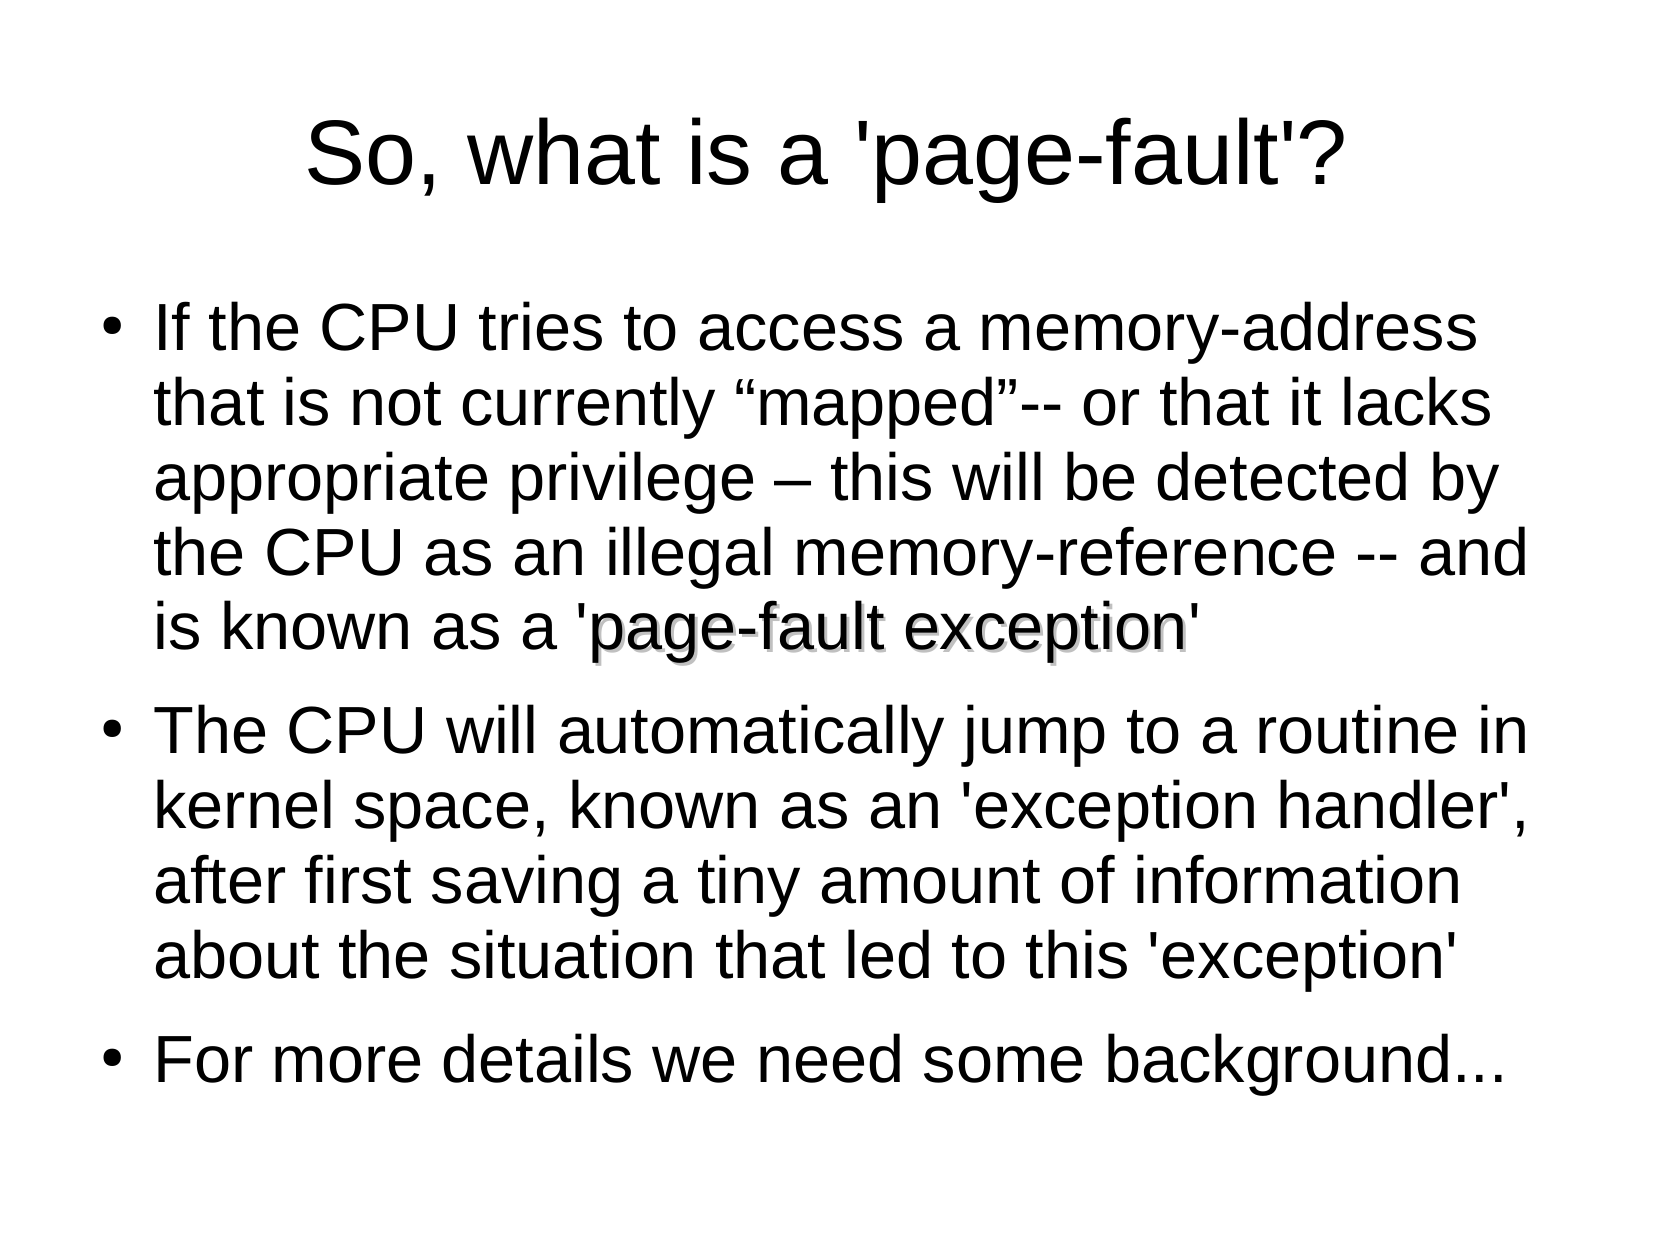

# So, what is a 'page-fault'?
If the CPU tries to access a memory-address that is not currently “mapped”-- or that it lacks appropriate privilege – this will be detected by the CPU as an illegal memory-reference -- and is known as a 'page-fault exception'
The CPU will automatically jump to a routine in kernel space, known as an 'exception handler', after first saving a tiny amount of information about the situation that led to this 'exception'
For more details we need some background...